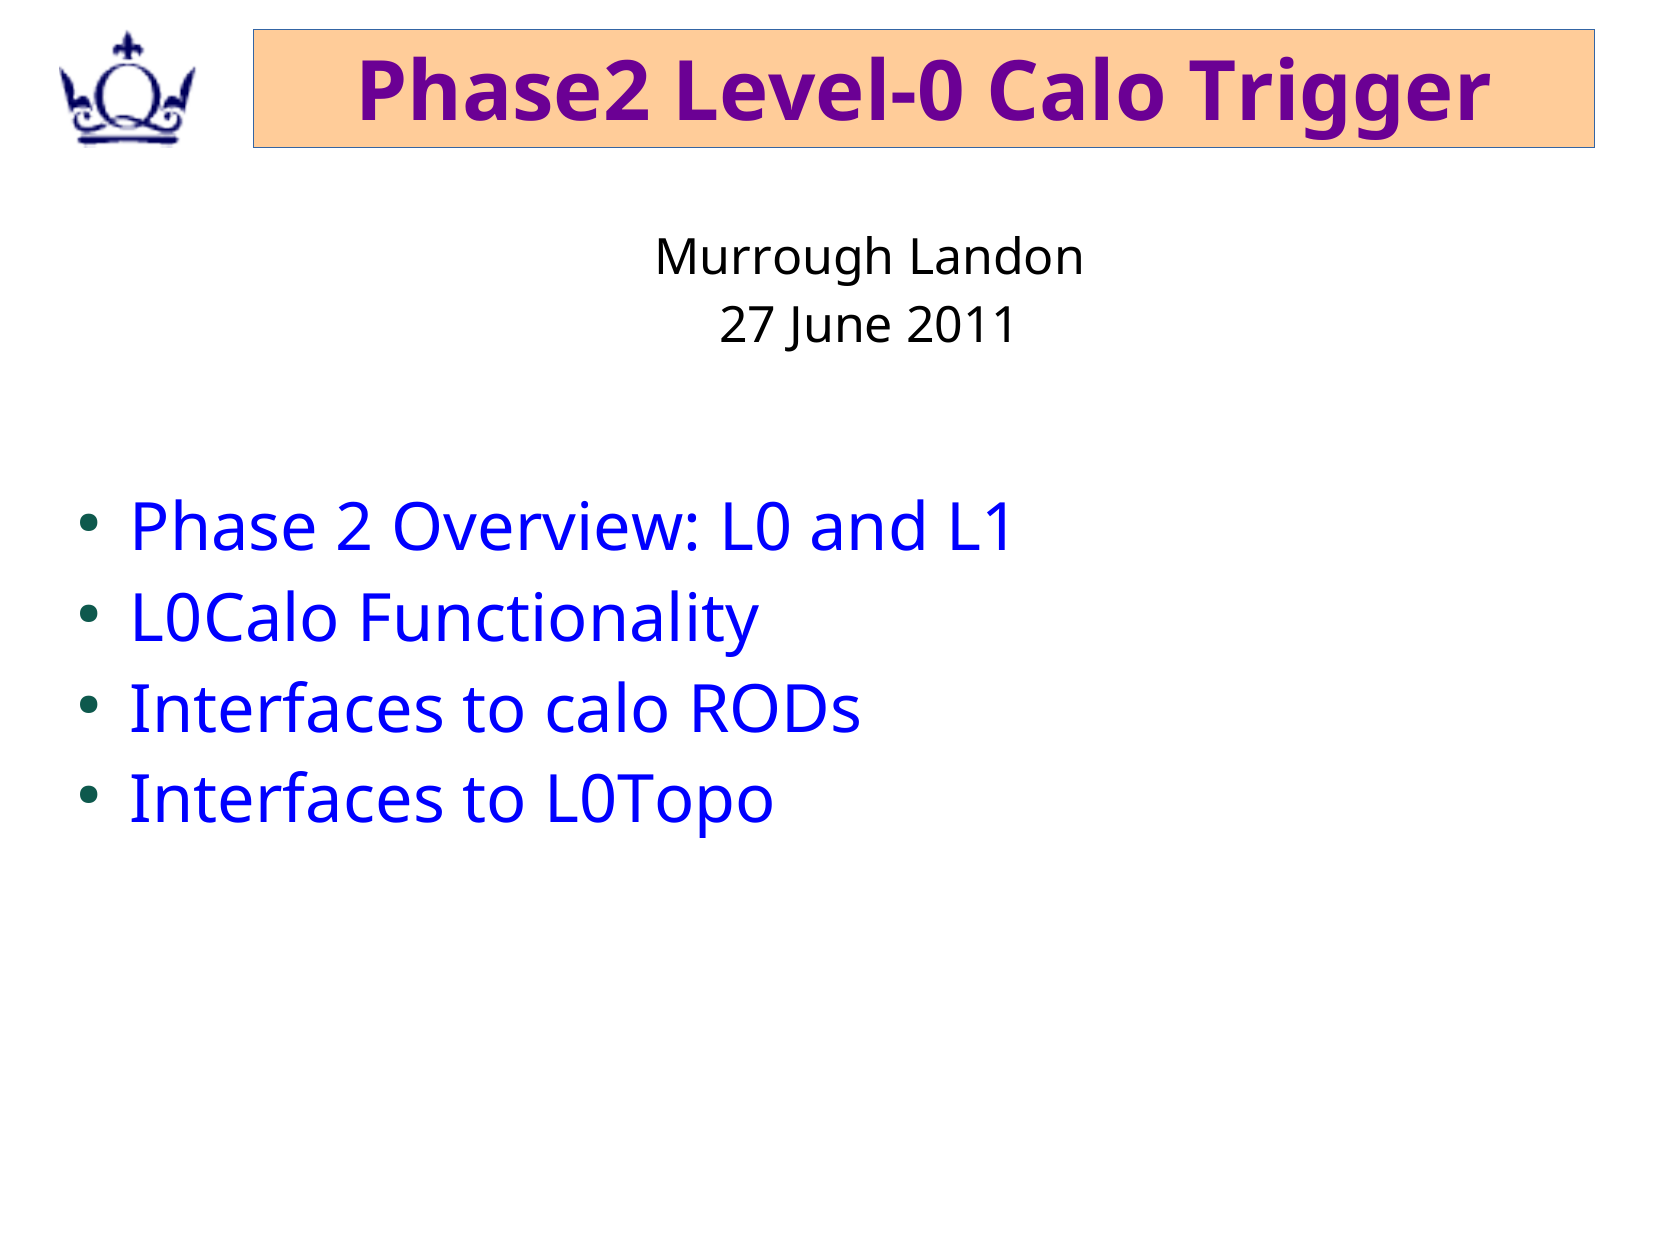

# Phase2 Level-0 Calo Trigger
Murrough Landon
27 June 2011
Phase 2 Overview: L0 and L1
L0Calo Functionality
Interfaces to calo RODs
Interfaces to L0Topo